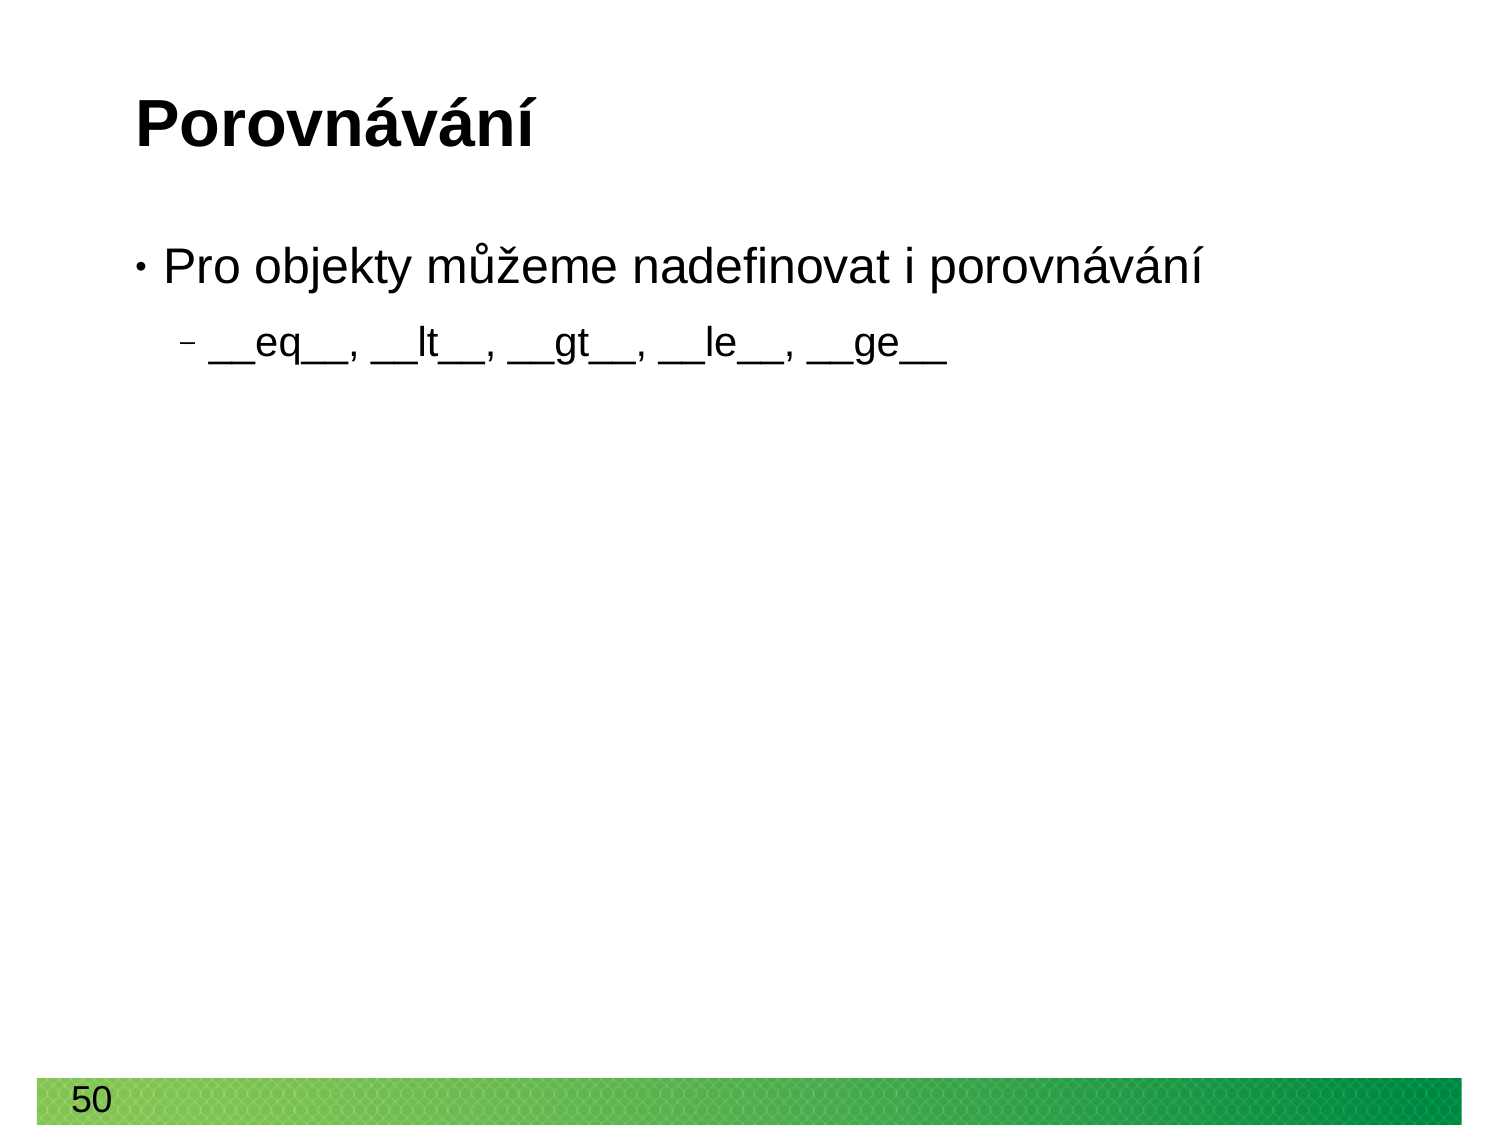

# Porovnávání
Pro objekty můžeme nadefinovat i porovnávání
__eq__, __lt__, __gt__, __le__, __ge__